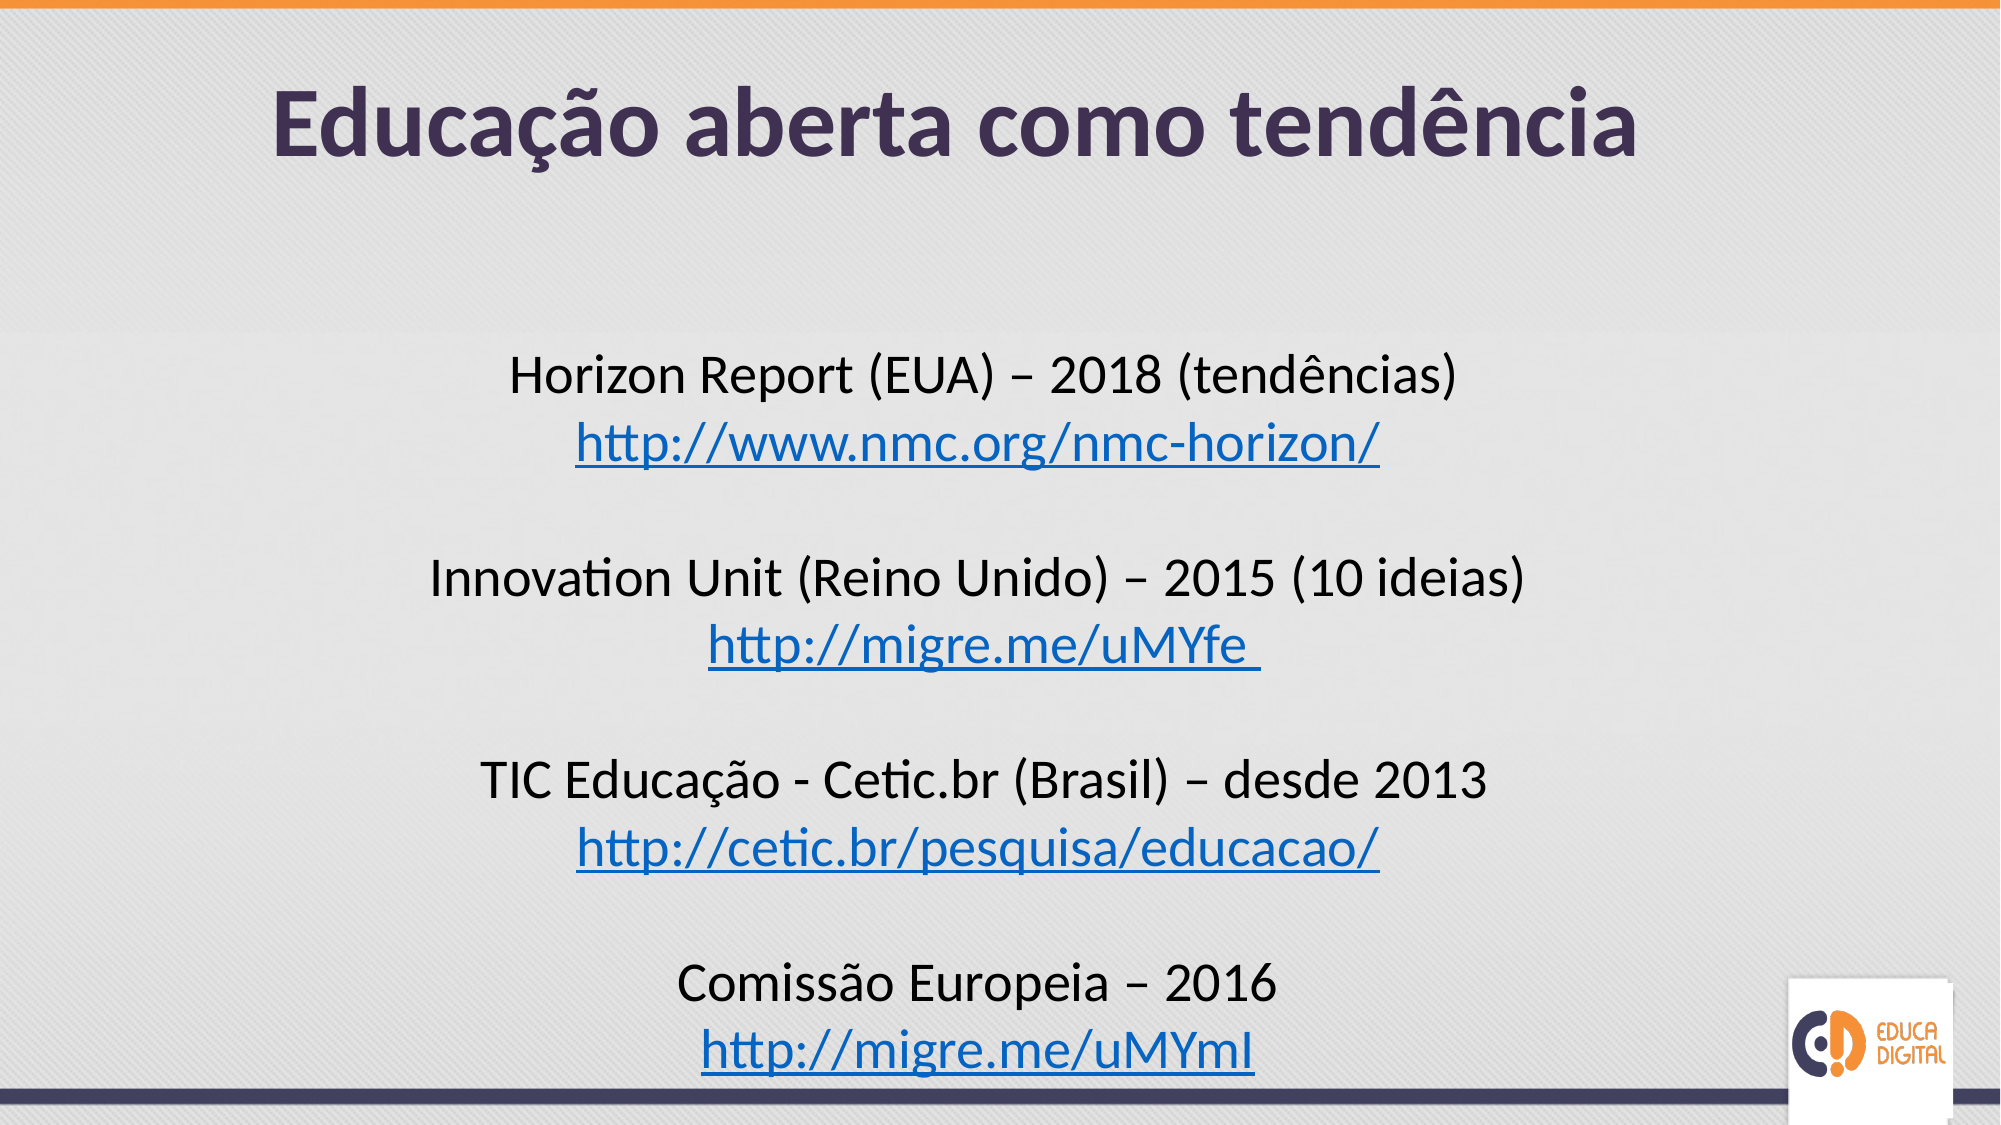

Educação aberta como tendência
Horizon Report (EUA) – 2018 (tendências)
http://www.nmc.org/nmc-horizon/
Innovation Unit (Reino Unido) – 2015 (10 ideias)
http://migre.me/uMYfe
TIC Educação - Cetic.br (Brasil) – desde 2013
http://cetic.br/pesquisa/educacao/
Comissão Europeia – 2016
http://migre.me/uMYmI